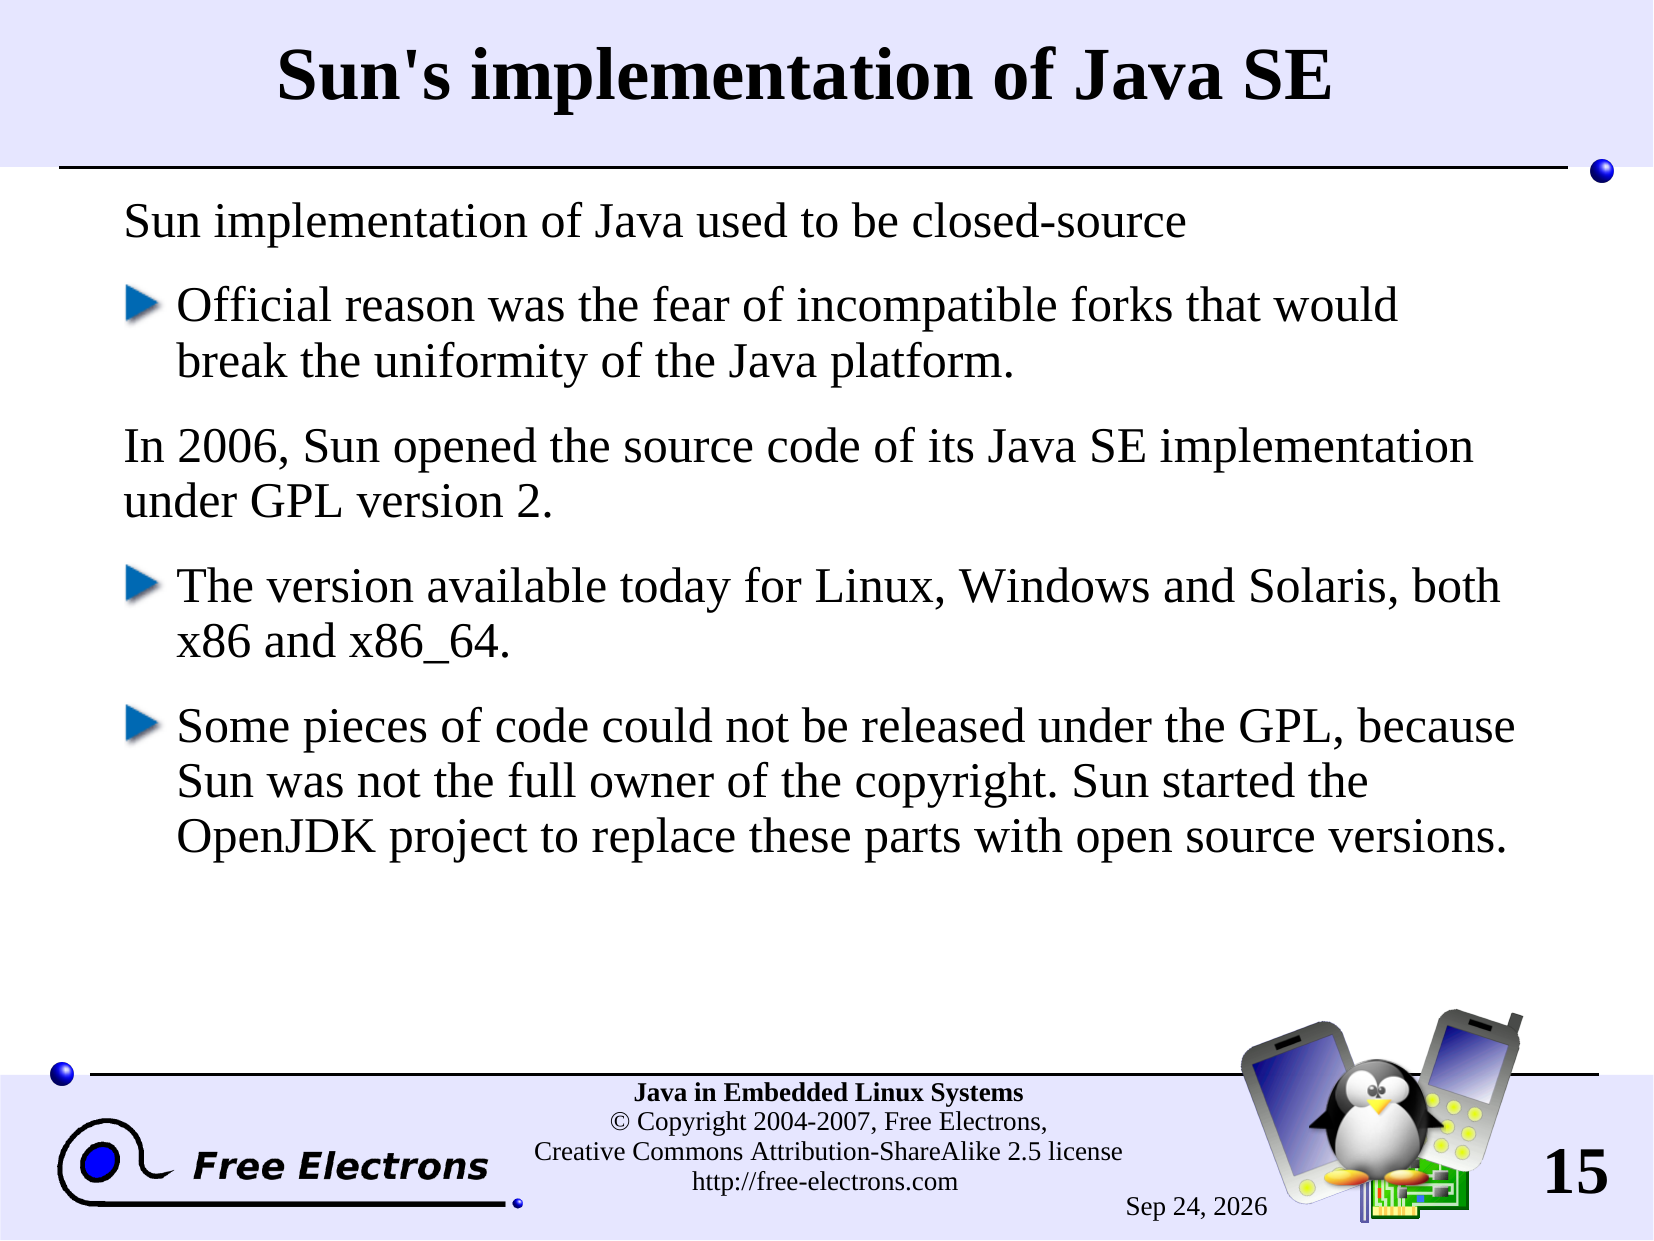

# Sun's implementation of Java SE
Sun implementation of Java used to be closed-source
Official reason was the fear of incompatible forks that would break the uniformity of the Java platform.
In 2006, Sun opened the source code of its Java SE implementation under GPL version 2.
The version available today for Linux, Windows and Solaris, both x86 and x86_64.
Some pieces of code could not be released under the GPL, because Sun was not the full owner of the copyright. Sun started the OpenJDK project to replace these parts with open source versions.